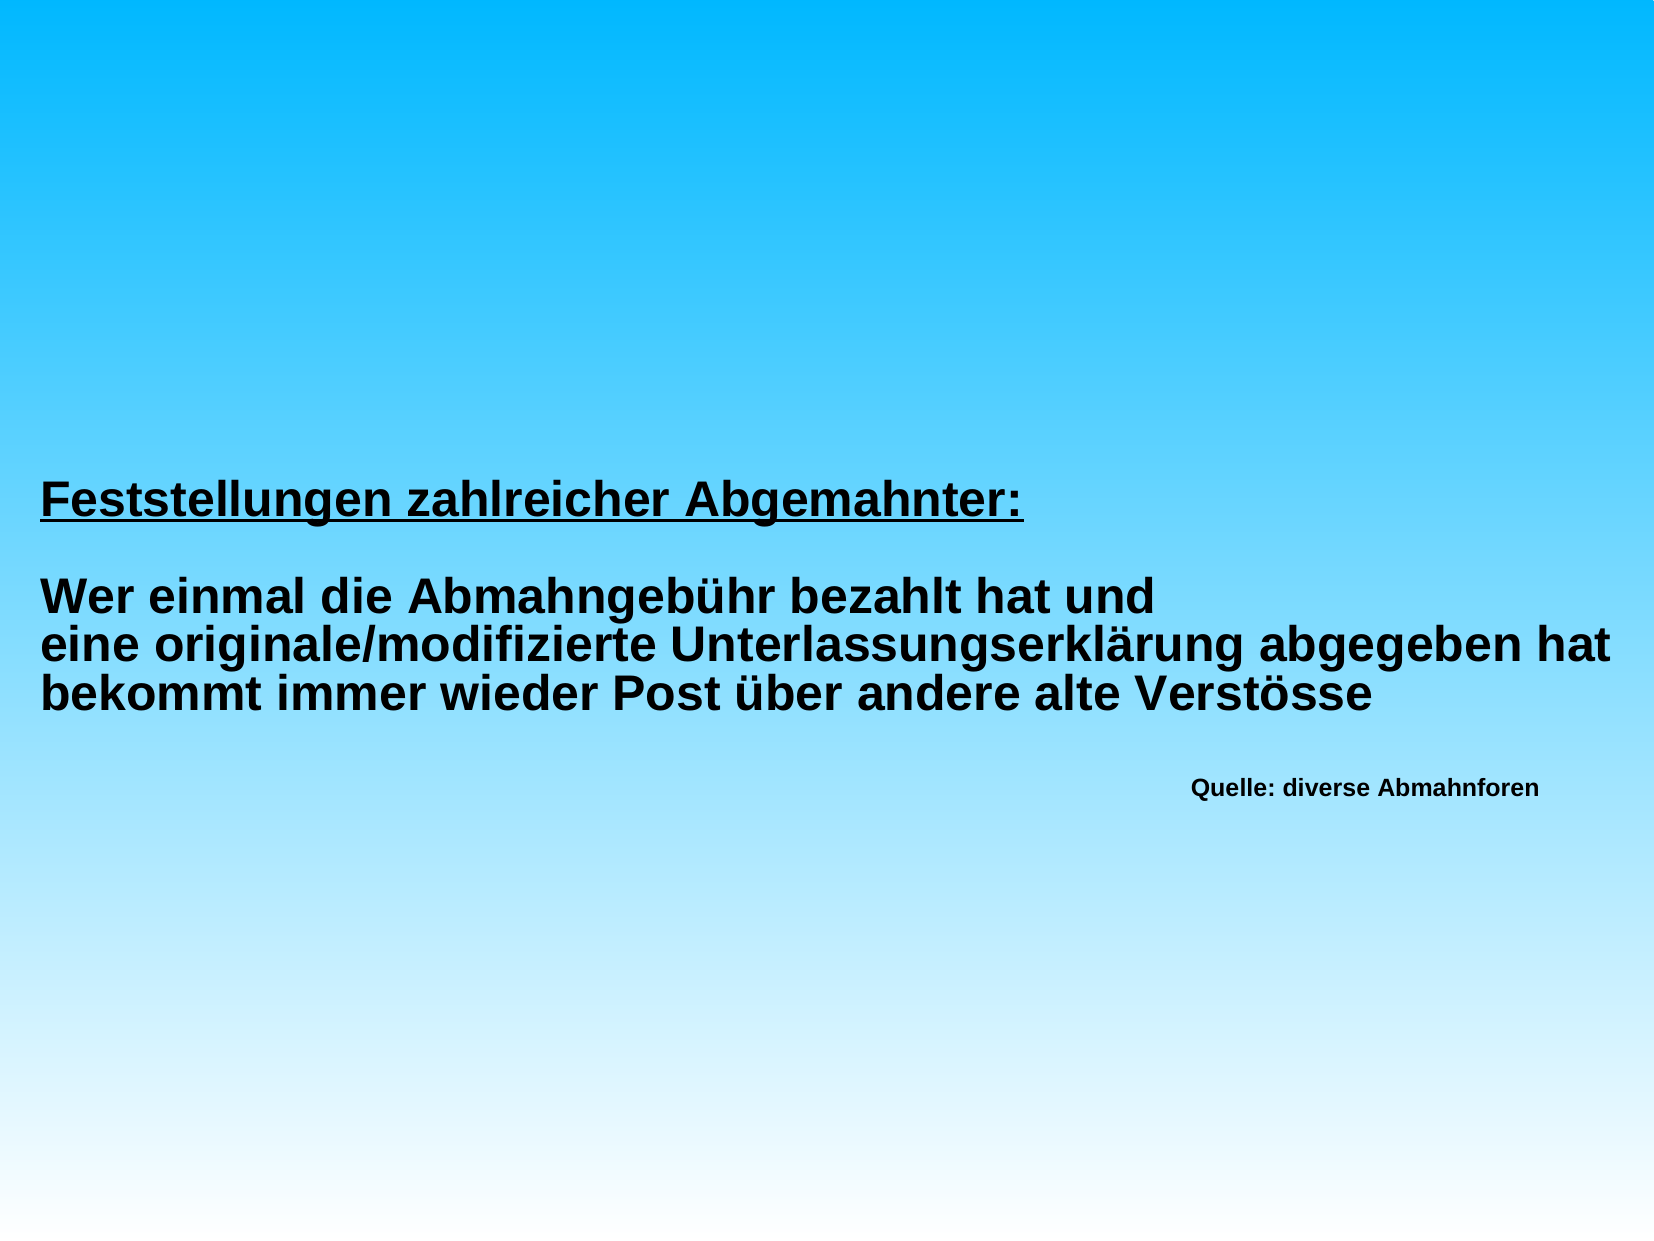

Feststellungen zahlreicher Abgemahnter:
Wer einmal die Abmahngebühr bezahlt hat und
eine originale/modifizierte Unterlassungserklärung abgegeben hat
bekommt immer wieder Post über andere alte Verstösse
Quelle: diverse Abmahnforen